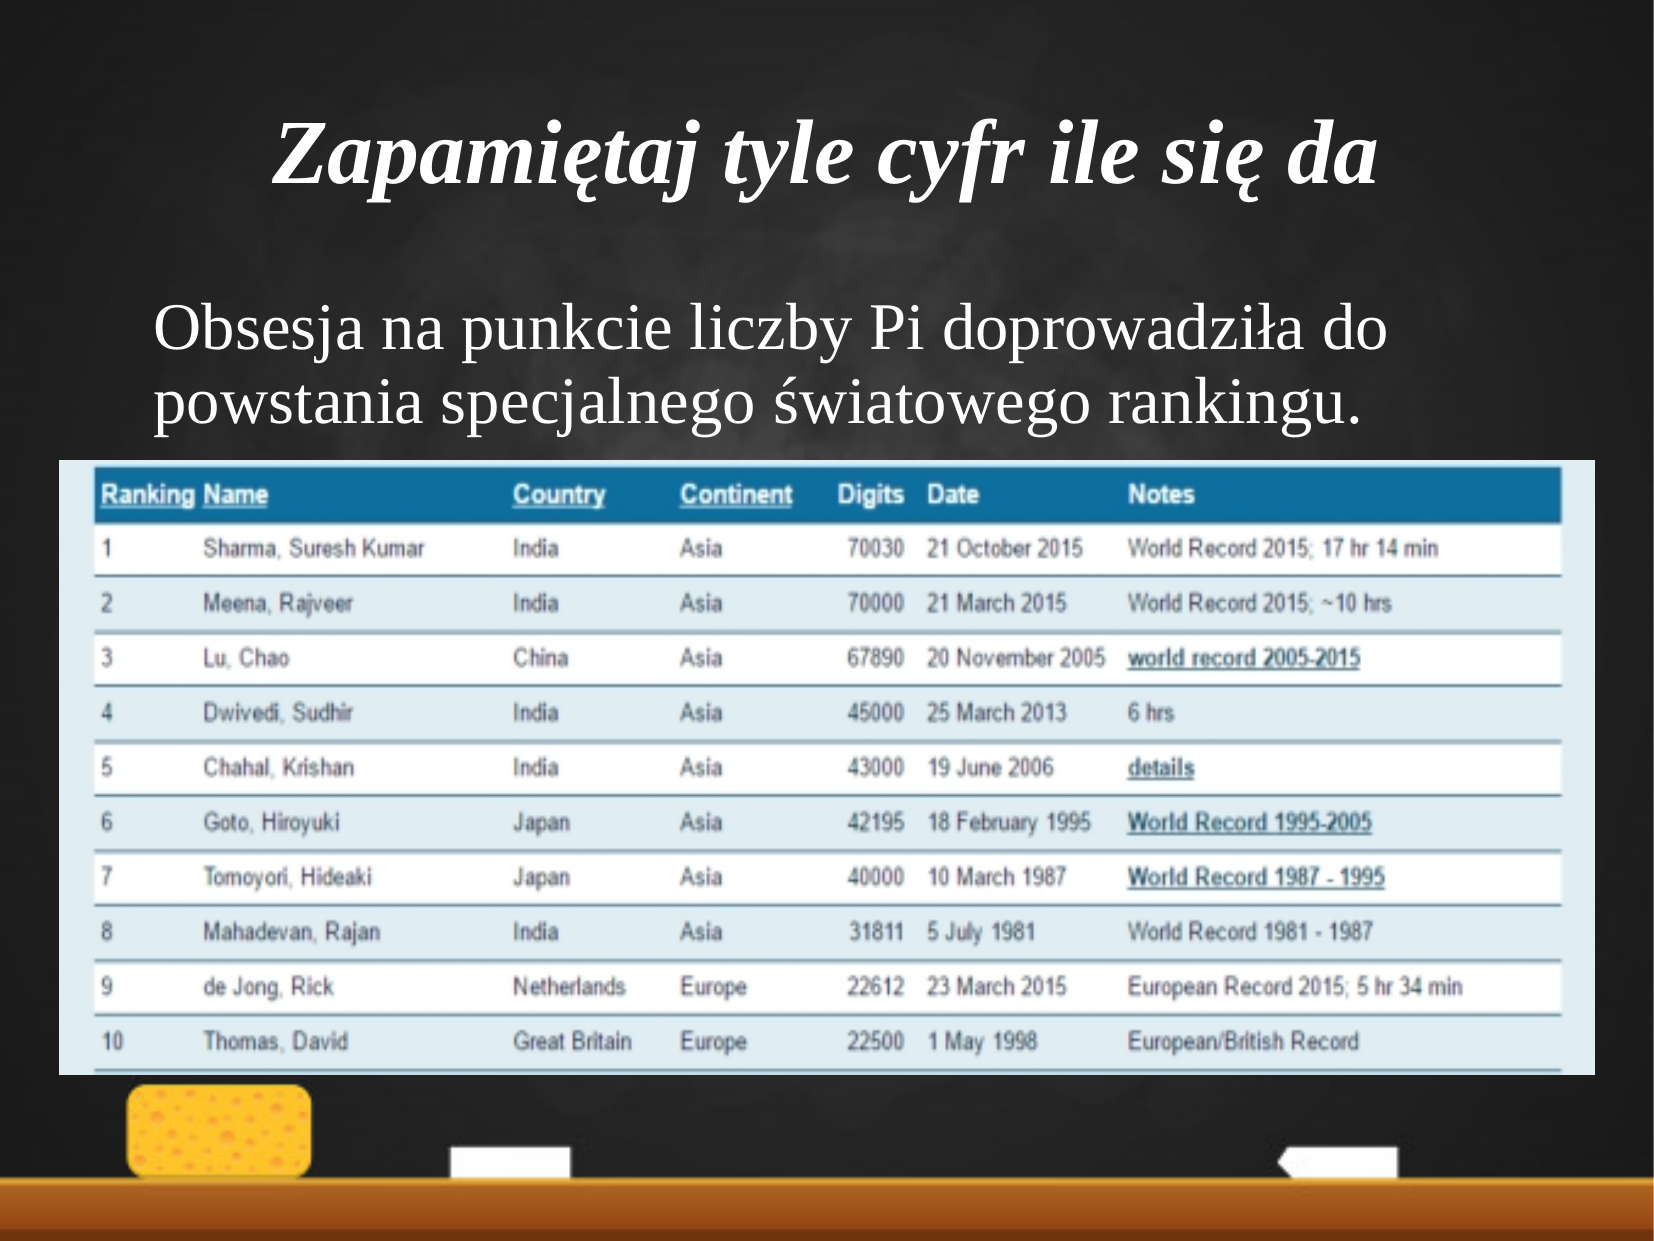

# Zapamiętaj tyle cyfr ile się da
Obsesja na punkcie liczby Pi doprowadziła do powstania specjalnego światowego rankingu.